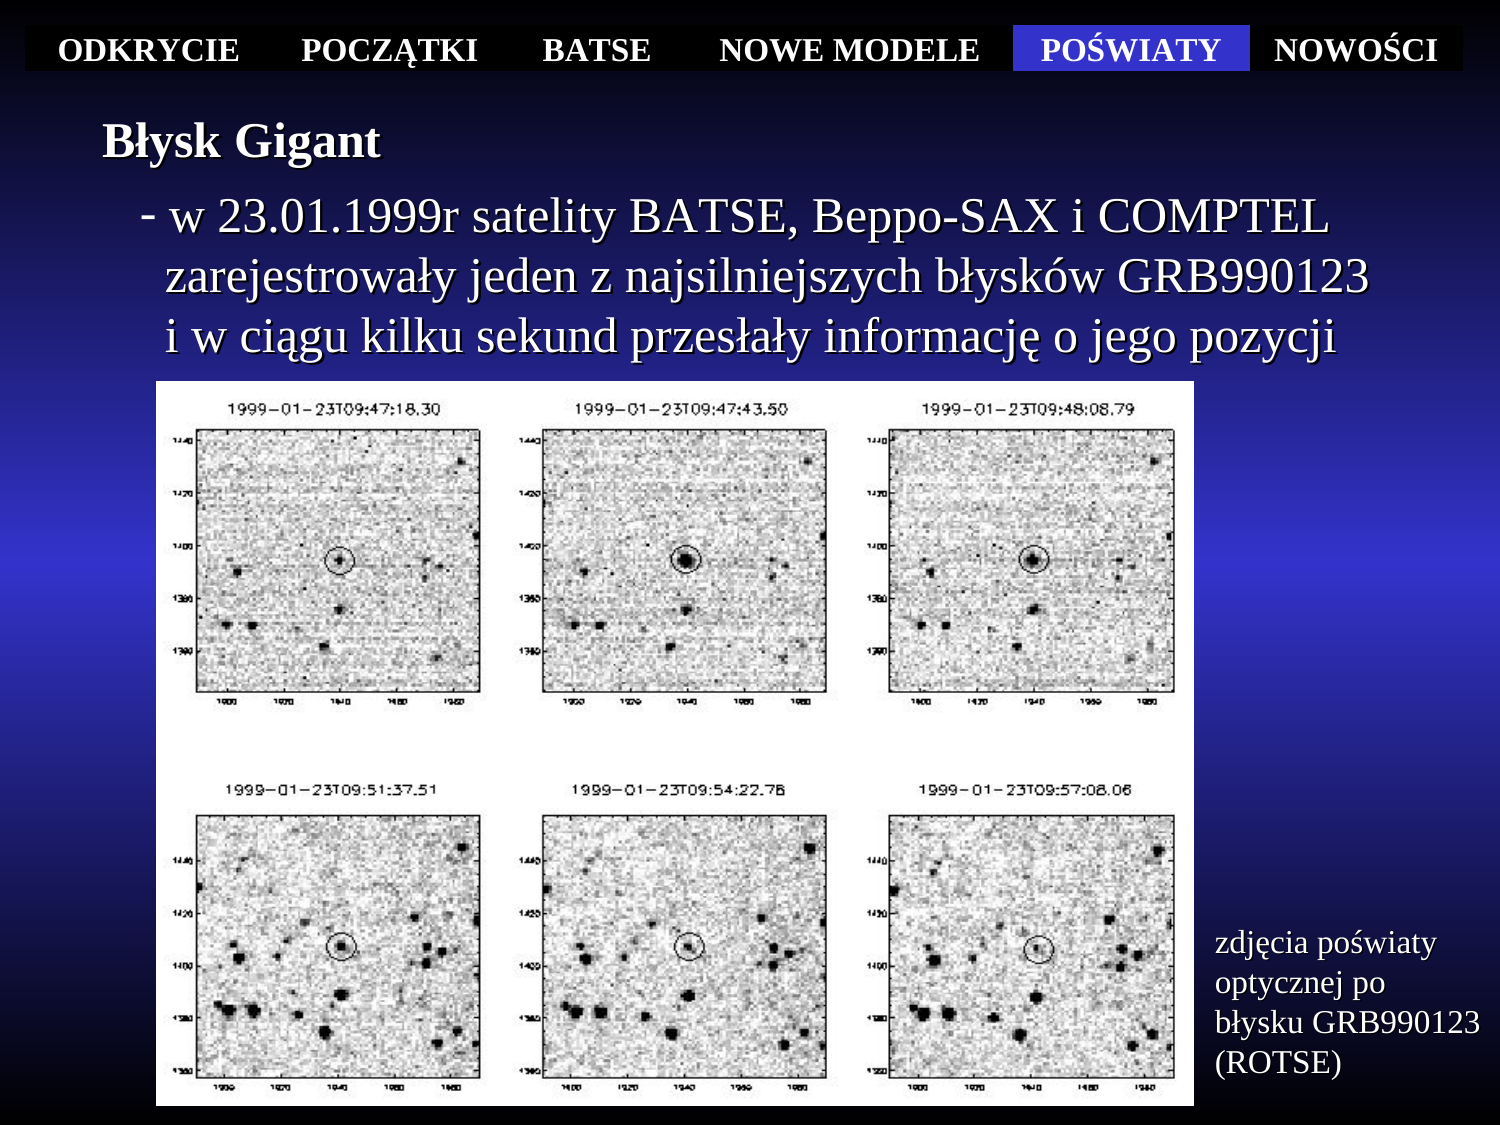

| ODKRYCIE | POCZĄTKI | BATSE | NOWE MODELE | POŚWIATY | NOWOŚCI |
| --- | --- | --- | --- | --- | --- |
Błysk Gigant
 w 23.01.1999r satelity BATSE, Beppo-SAX i COMPTEL
 zarejestrowały jeden z najsilniejszych błysków GRB990123
 i w ciągu kilku sekund przesłały informację o jego pozycji
zdjęcia poświaty optycznej po
błysku GRB990123
(ROTSE)